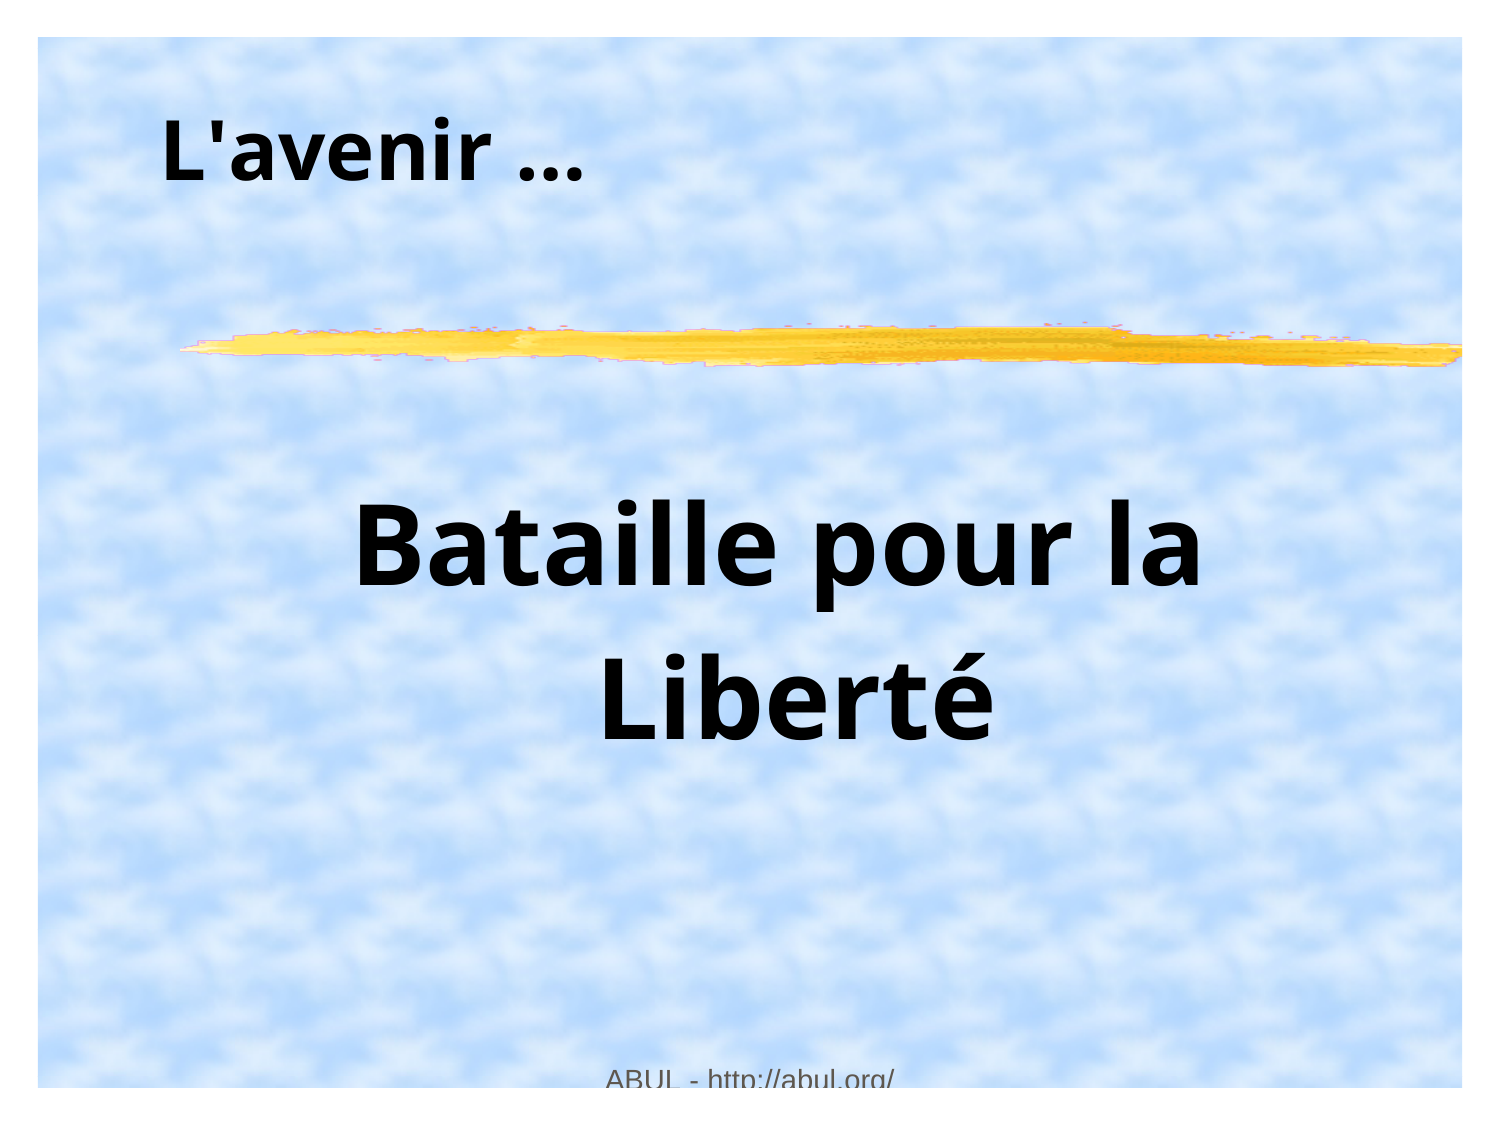

# L'avenir …
Bataille pour la Liberté